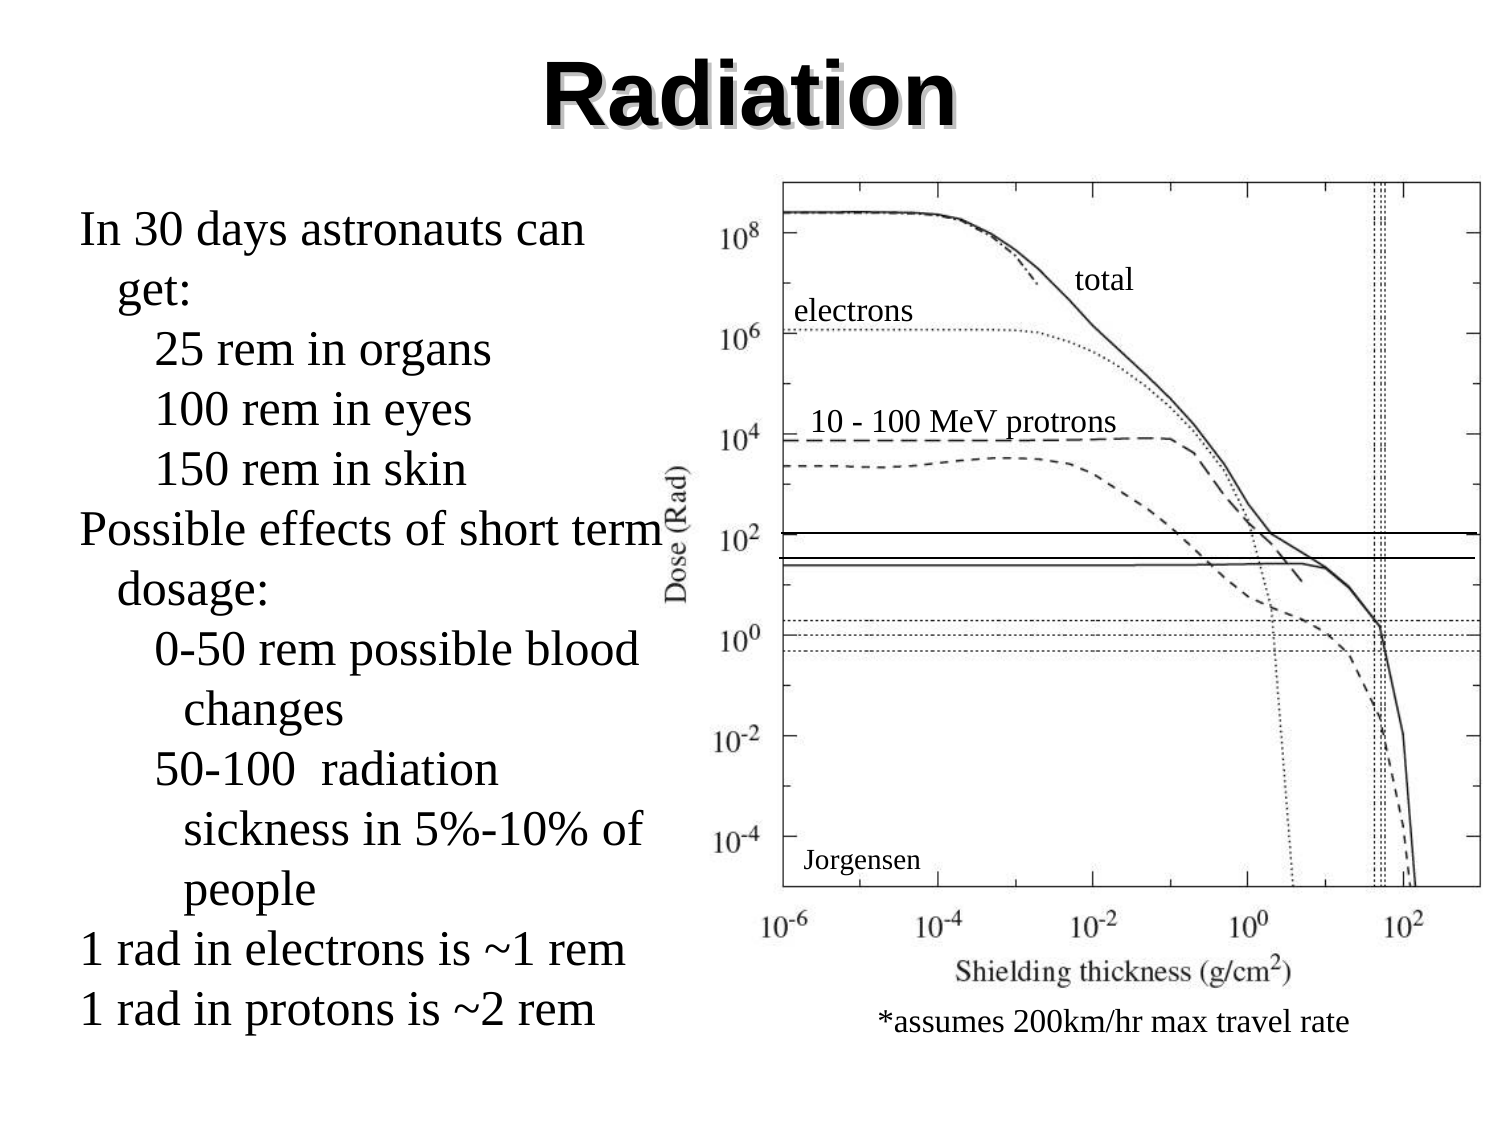

# Radiation
In 30 days astronauts can get:
25 rem in organs
100 rem in eyes
150 rem in skin
Possible effects of short term dosage:
0-50 rem possible blood changes
50-100 radiation sickness in 5%-10% of people
1 rad in electrons is ~1 rem
1 rad in protons is ~2 rem
total
electrons
10 - 100 MeV protrons
Jorgensen
*assumes 200km/hr max travel rate